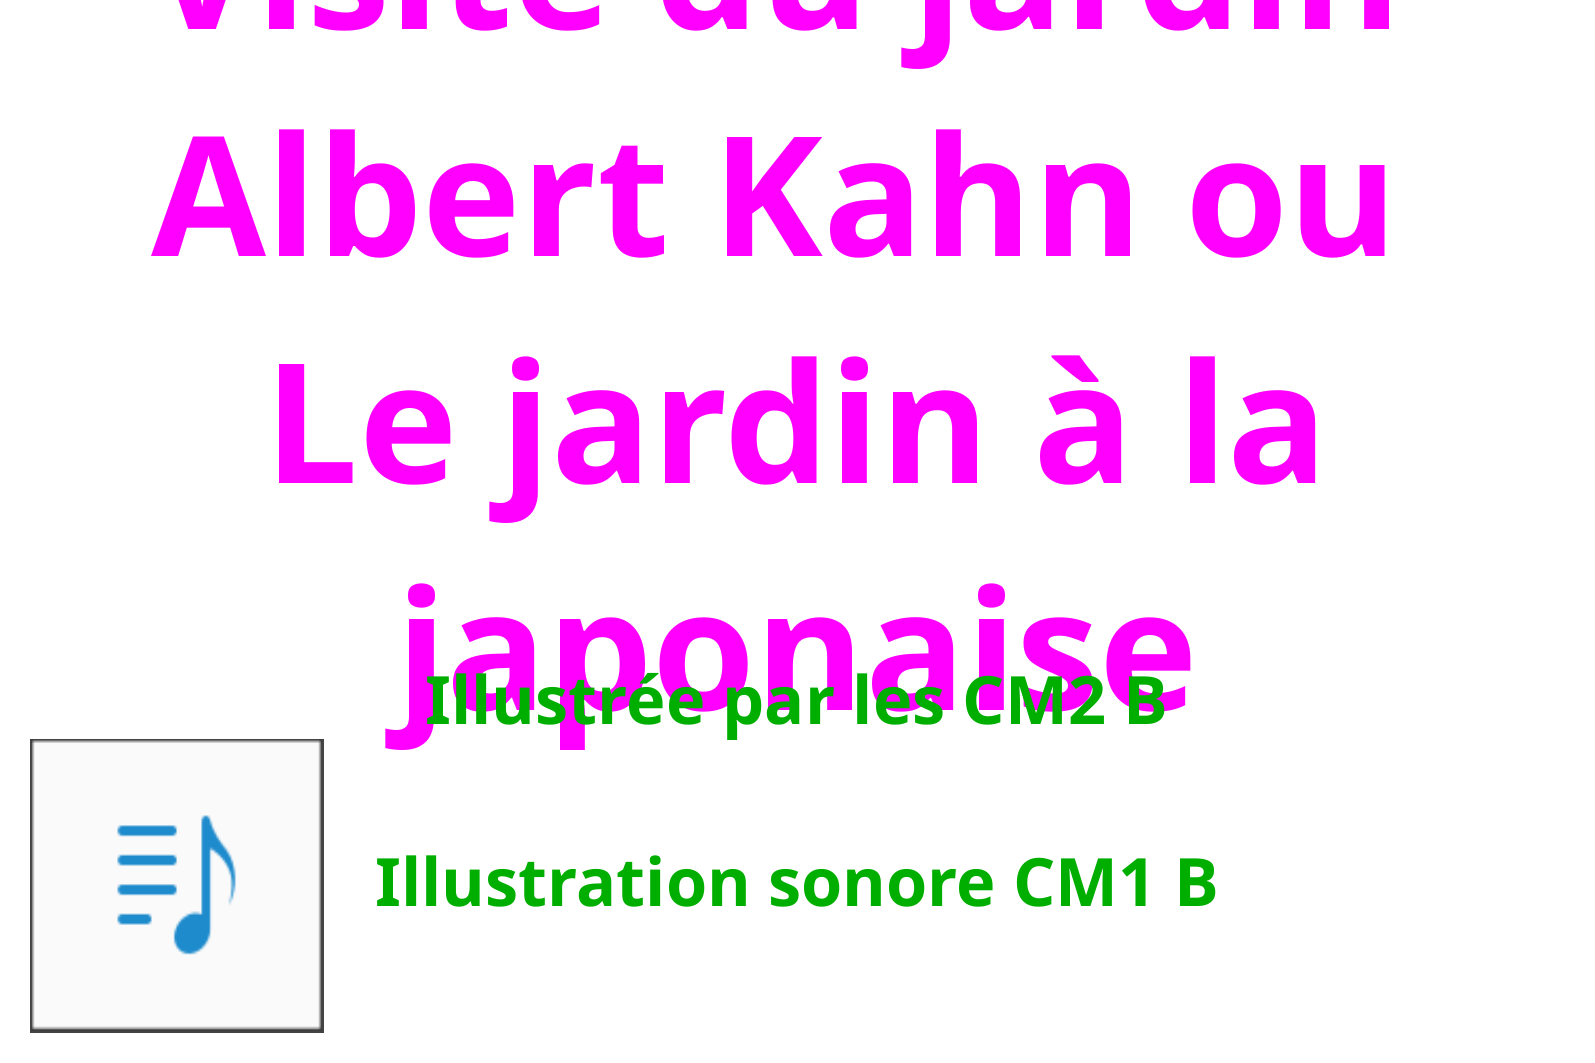

# Visite du jardin Albert Kahn ou Le jardin à la japonaise
Illustrée par les CM2 B
Illustration sonore CM1 B